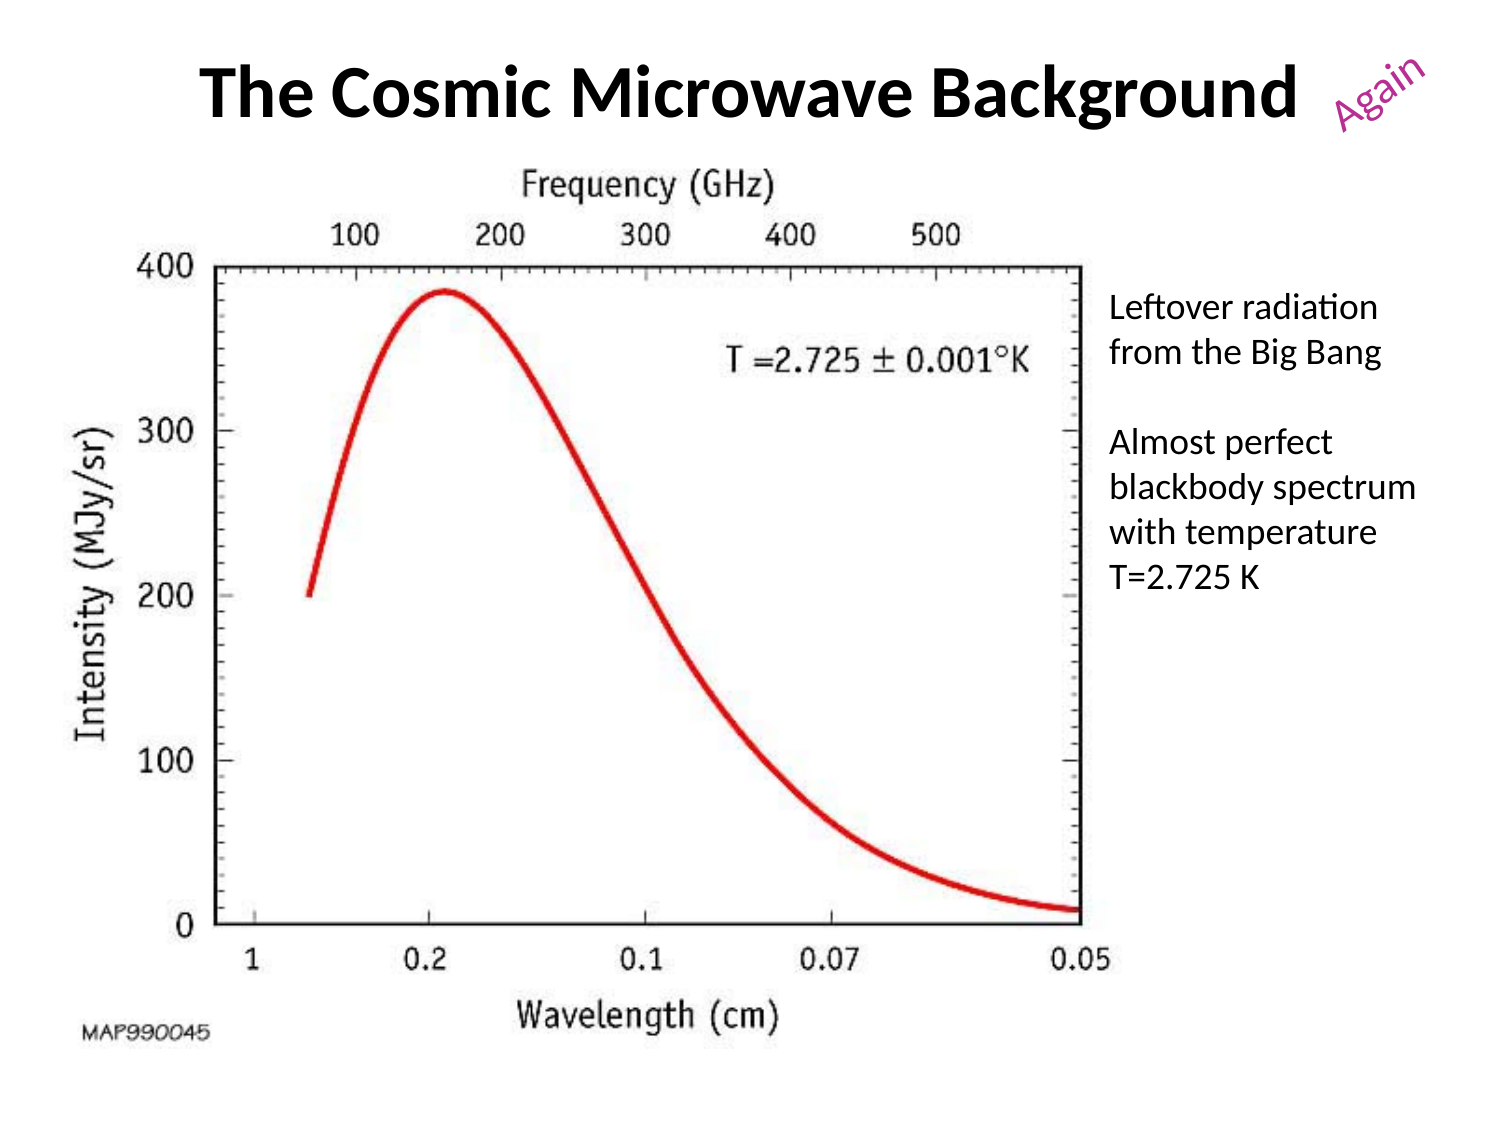

# The Cosmic Microwave Background
Again
Leftover radiation from the Big Bang
Almost perfect blackbody spectrum with temperature T=2.725 K